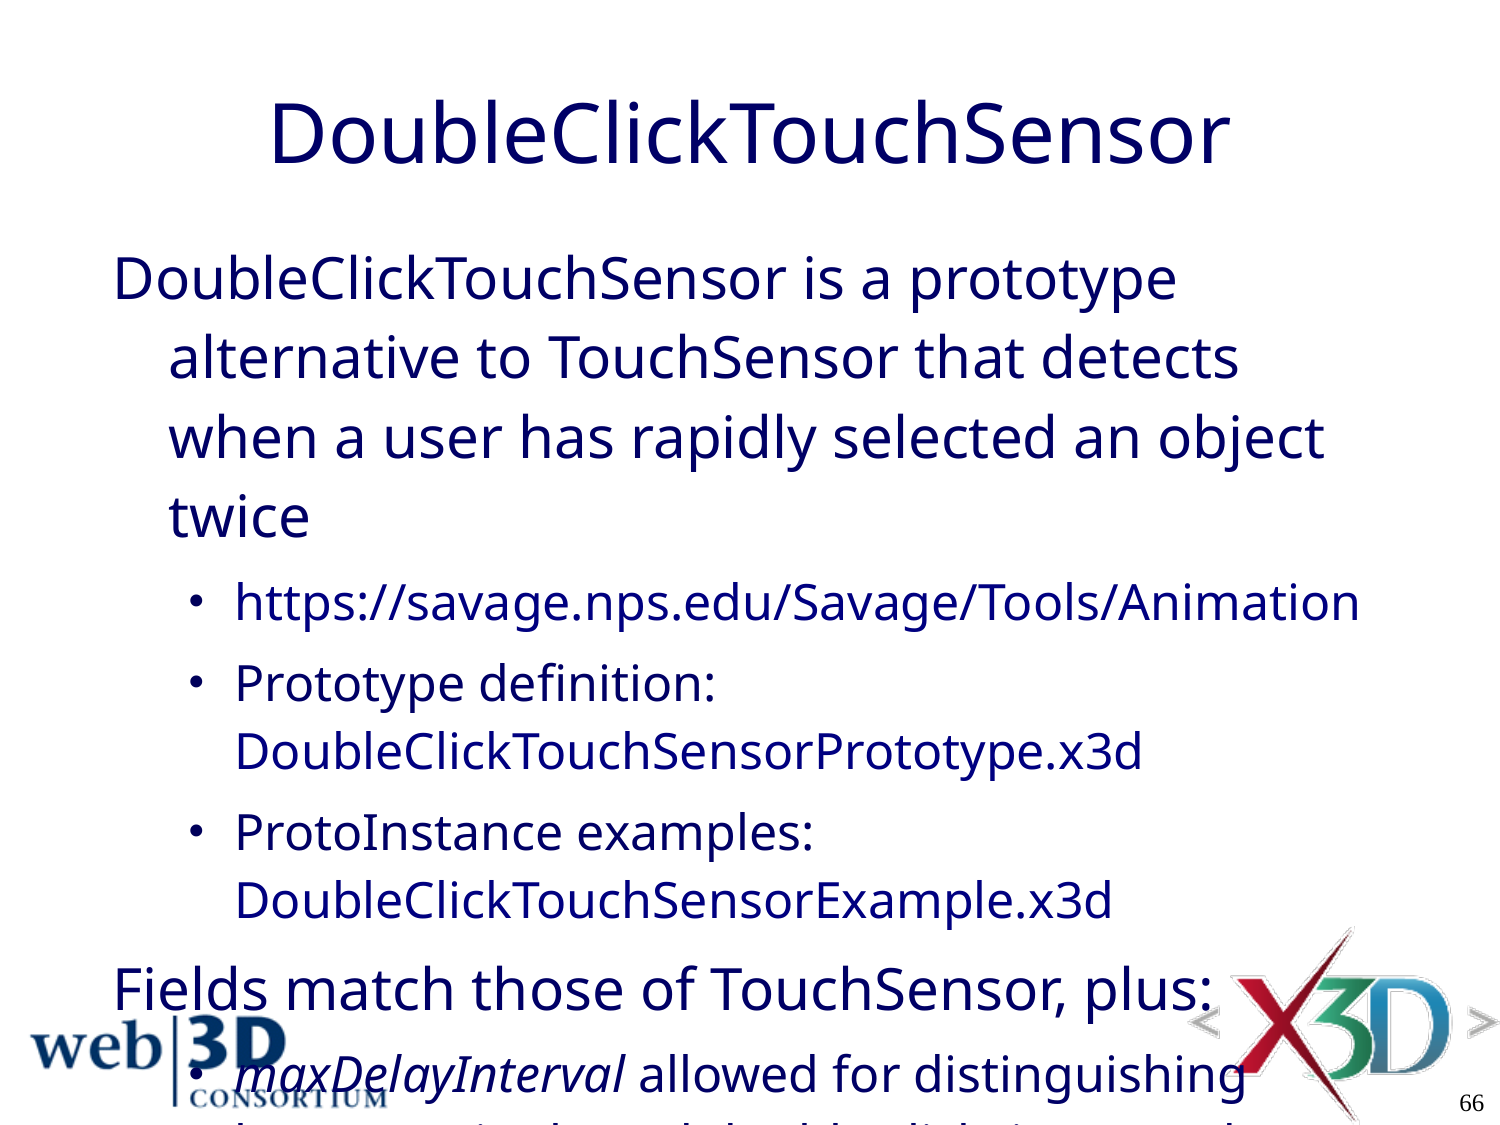

# DoubleClickTouchSensor
DoubleClickTouchSensor is a prototype alternative to TouchSensor that detects when a user has rapidly selected an object twice
https://savage.nps.edu/Savage/Tools/Animation
Prototype definition: DoubleClickTouchSensorPrototype.x3d
ProtoInstance examples: DoubleClickTouchSensorExample.x3d
Fields match those of TouchSensor, plus:
maxDelayInterval allowed for distinguishing between single and double click, in seconds